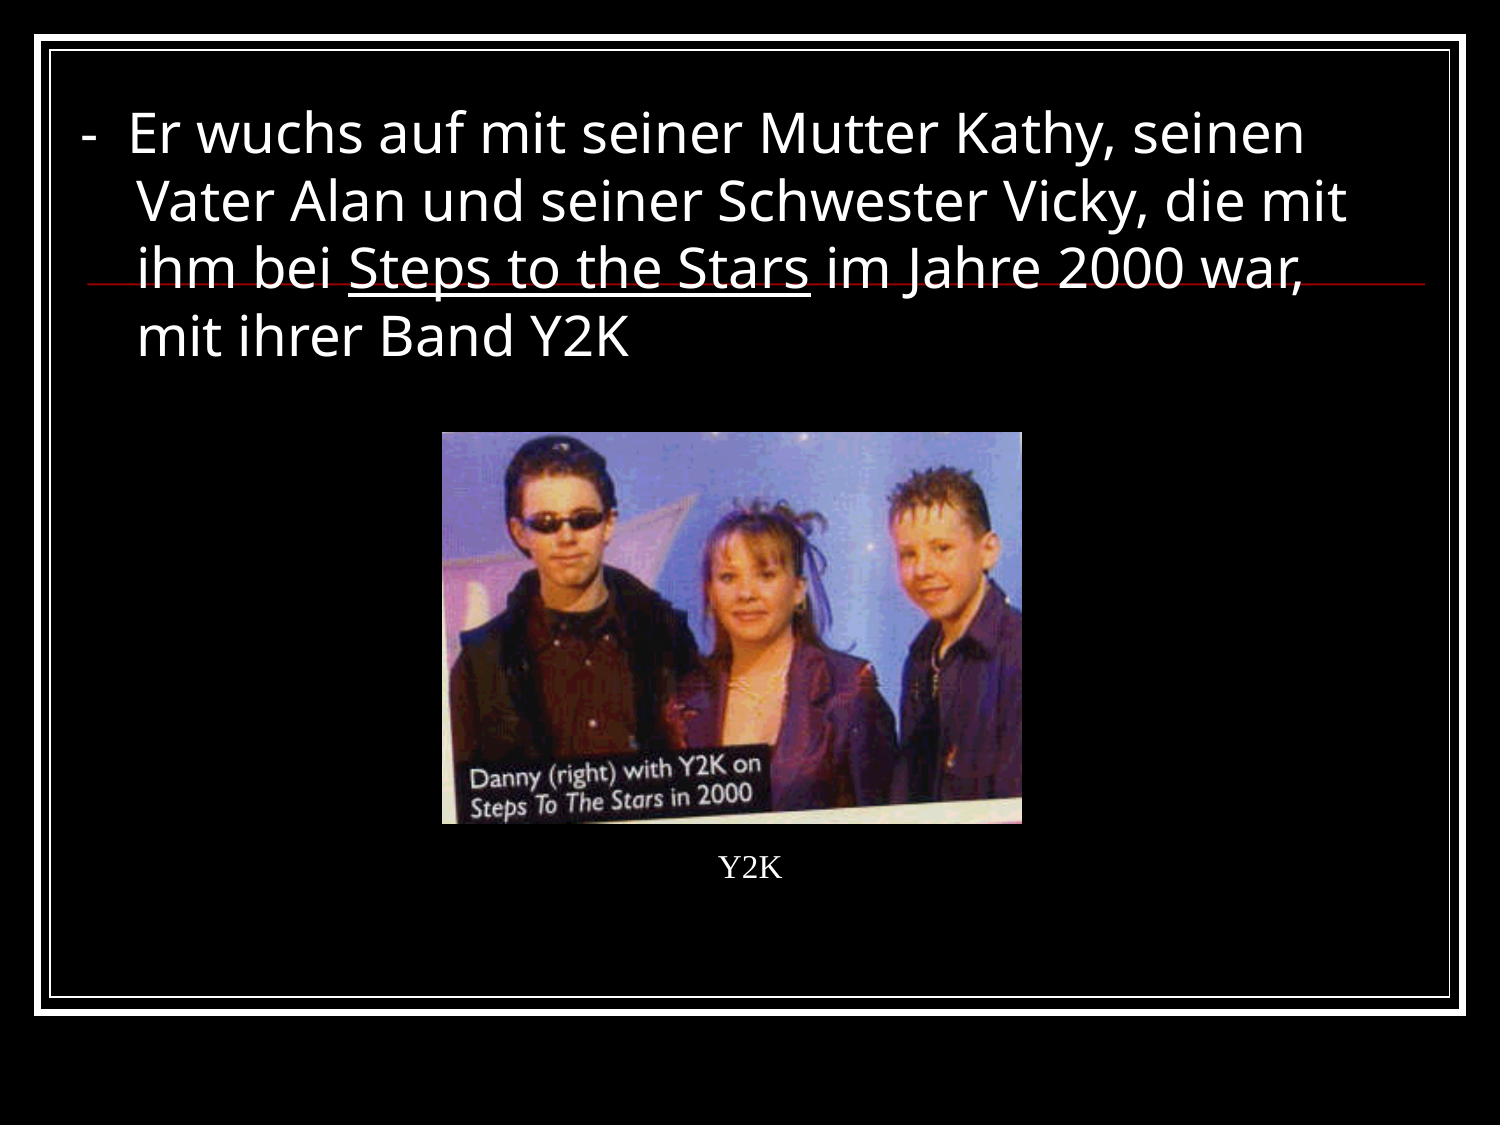

- Er wuchs auf mit seiner Mutter Kathy, seinen Vater Alan und seiner Schwester Vicky, die mit ihm bei Steps to the Stars im Jahre 2000 war, mit ihrer Band Y2K
# Y2K